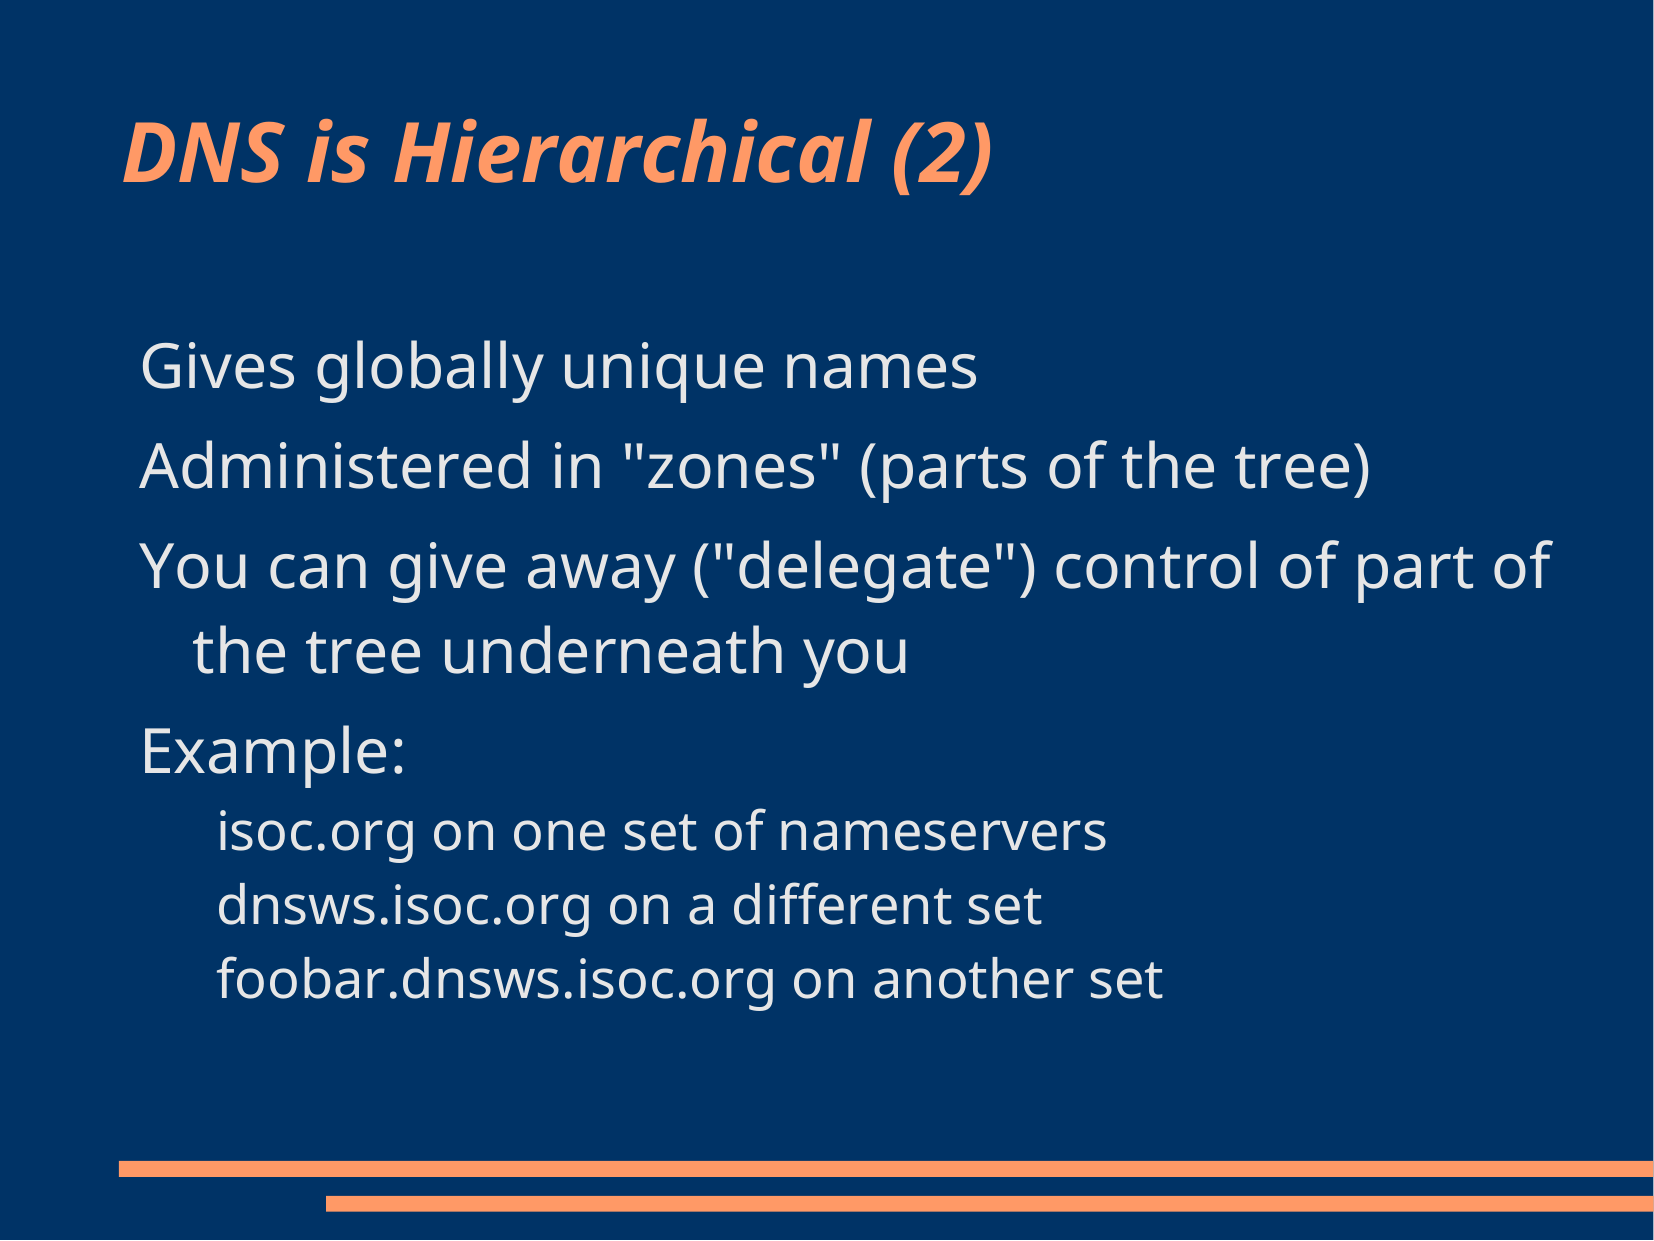

# DNS is Hierarchical (2)
Gives globally unique names
Administered in "zones" (parts of the tree)
You can give away ("delegate") control of part of the tree underneath you
Example:
isoc.org on one set of nameservers
dnsws.isoc.org on a different set
foobar.dnsws.isoc.org on another set